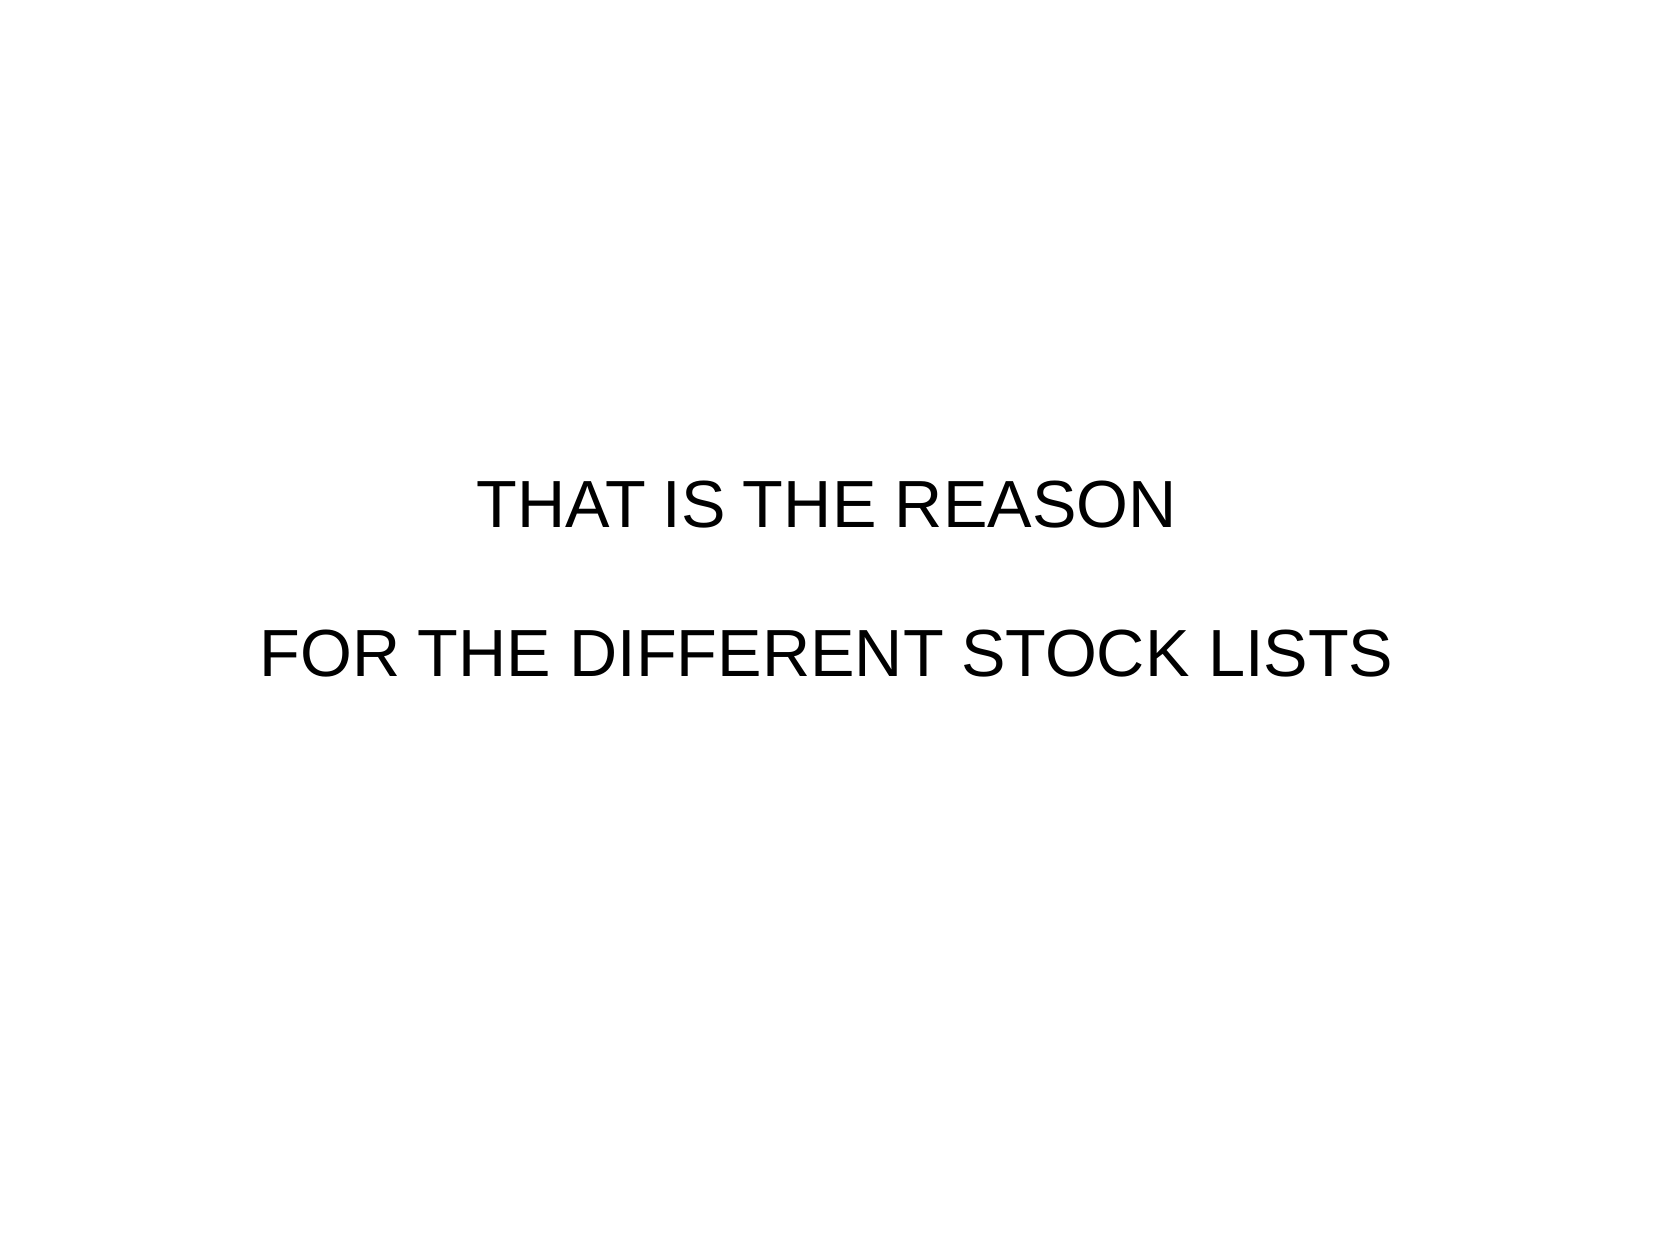

# THAT IS THE REASON
FOR THE DIFFERENT STOCK LISTS